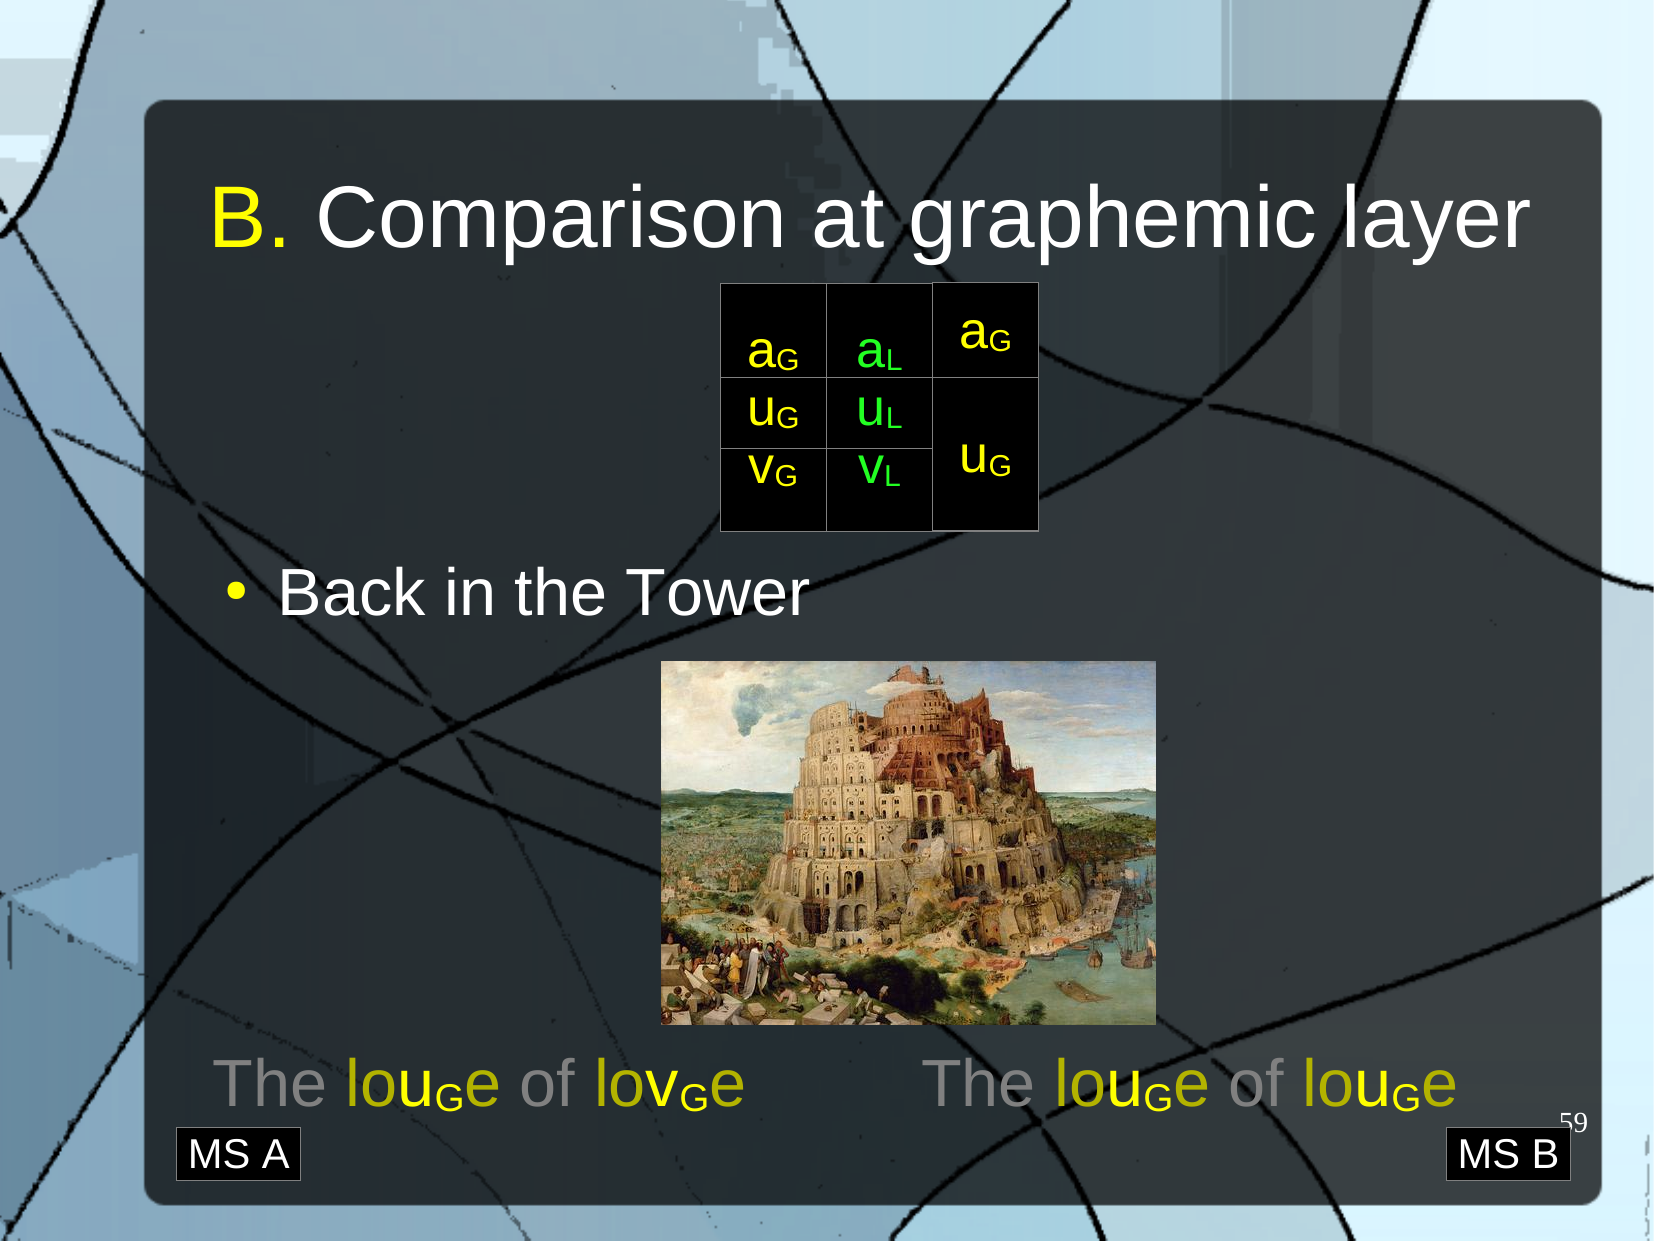

# B. Comparison at graphemic layer
aG
aG
uG
vG
aL
uL
vL
uG
Back in the Tower
The louGe of lovGe		The louGe of louGe
59
MS A
MS B